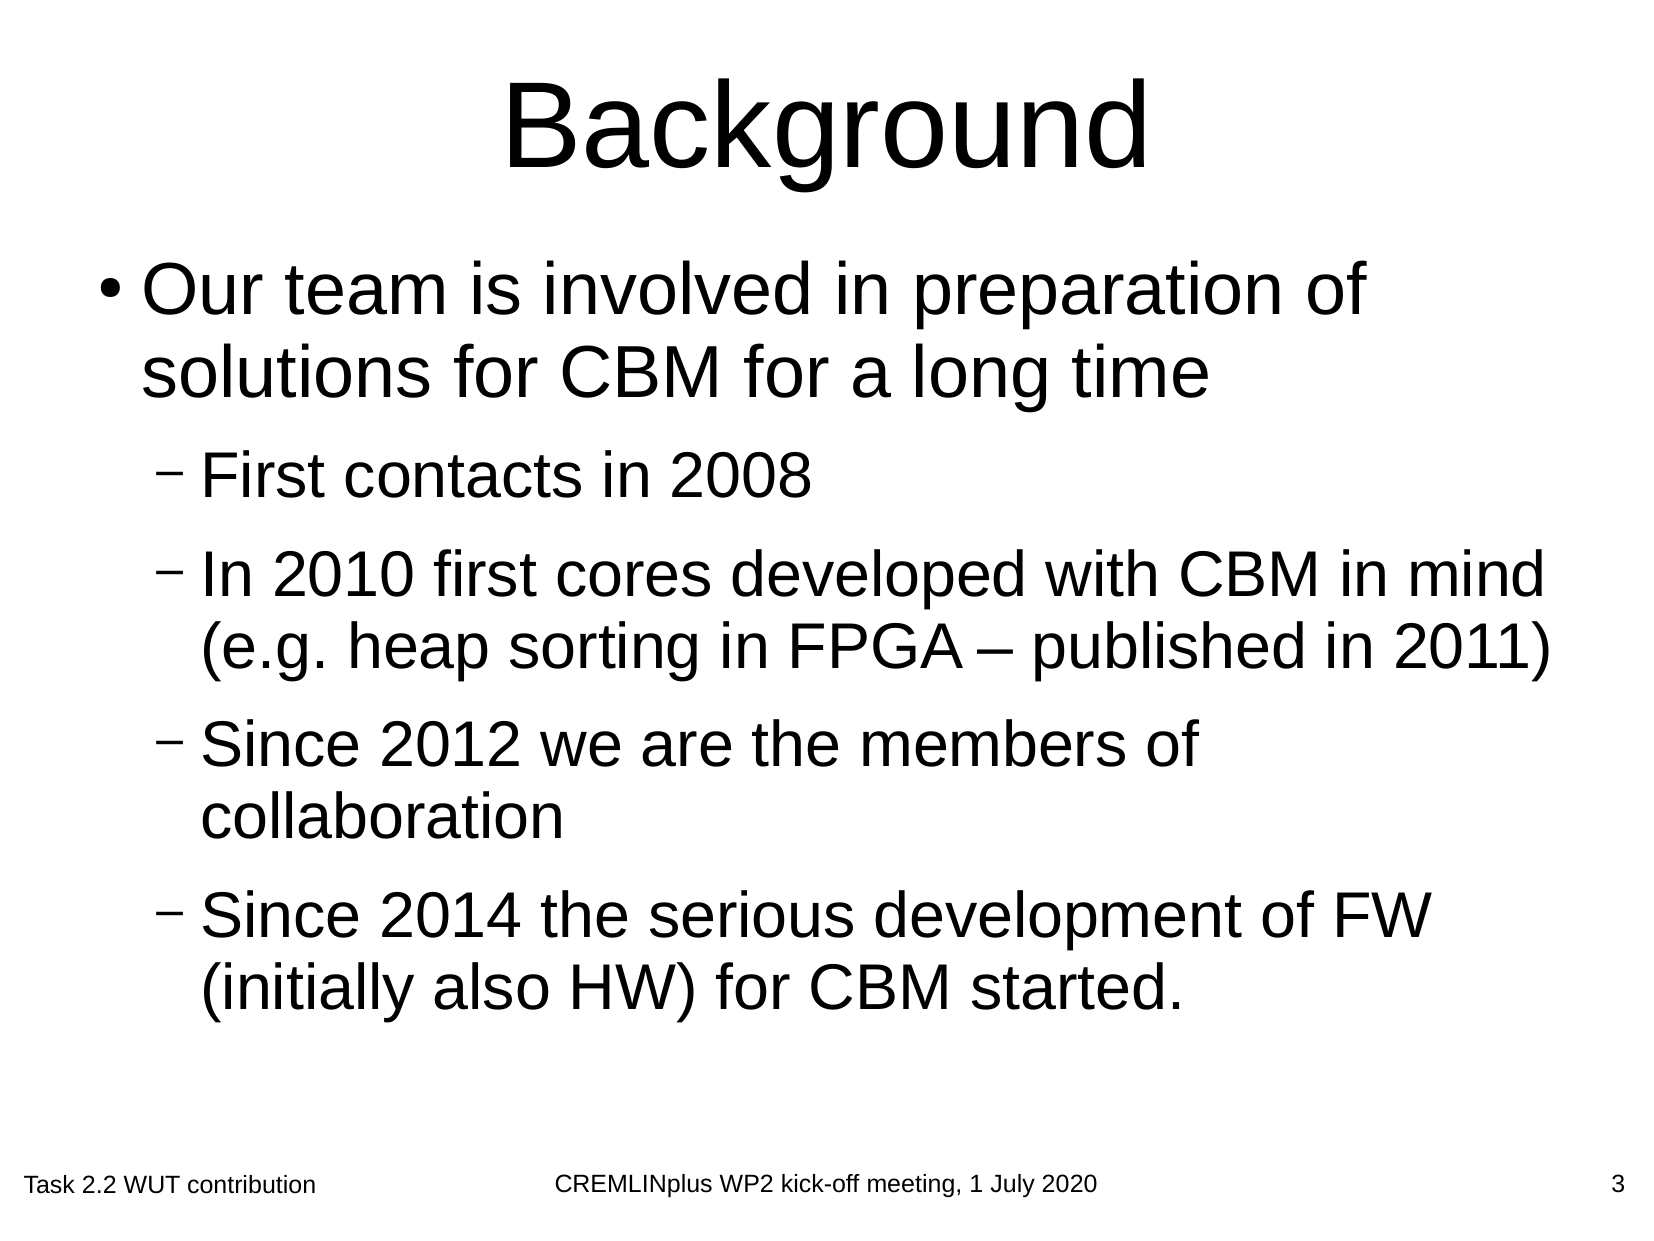

# Background
Our team is involved in preparation of solutions for CBM for a long time
First contacts in 2008
In 2010 first cores developed with CBM in mind (e.g. heap sorting in FPGA – published in 2011)
Since 2012 we are the members of collaboration
Since 2014 the serious development of FW (initially also HW) for CBM started.
CREMLINplus WP2 kick-off meeting, 1 July 2020
3
Task 2.2 WUT contribution